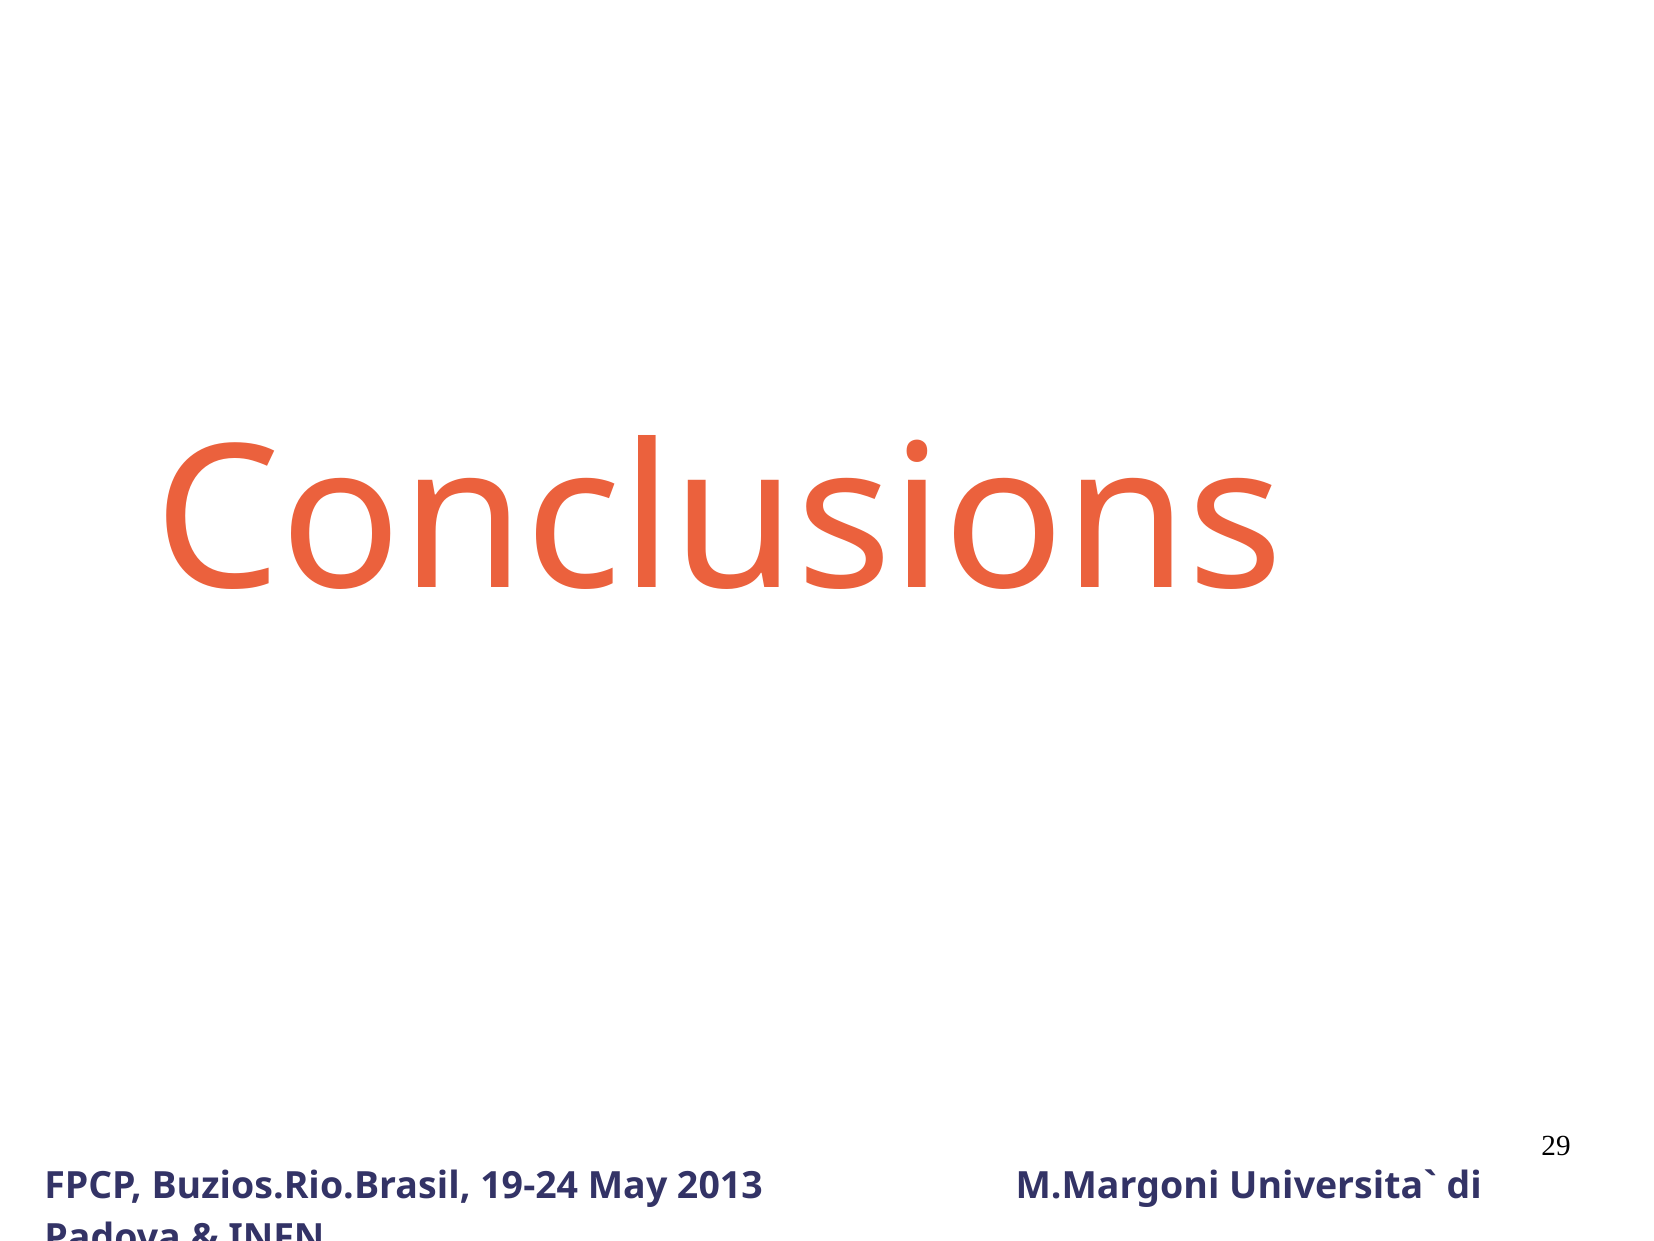

Conclusions
29
FPCP, Buzios.Rio.Brasil, 19-24 May 2013 M.Margoni Universita` di Padova & INFN